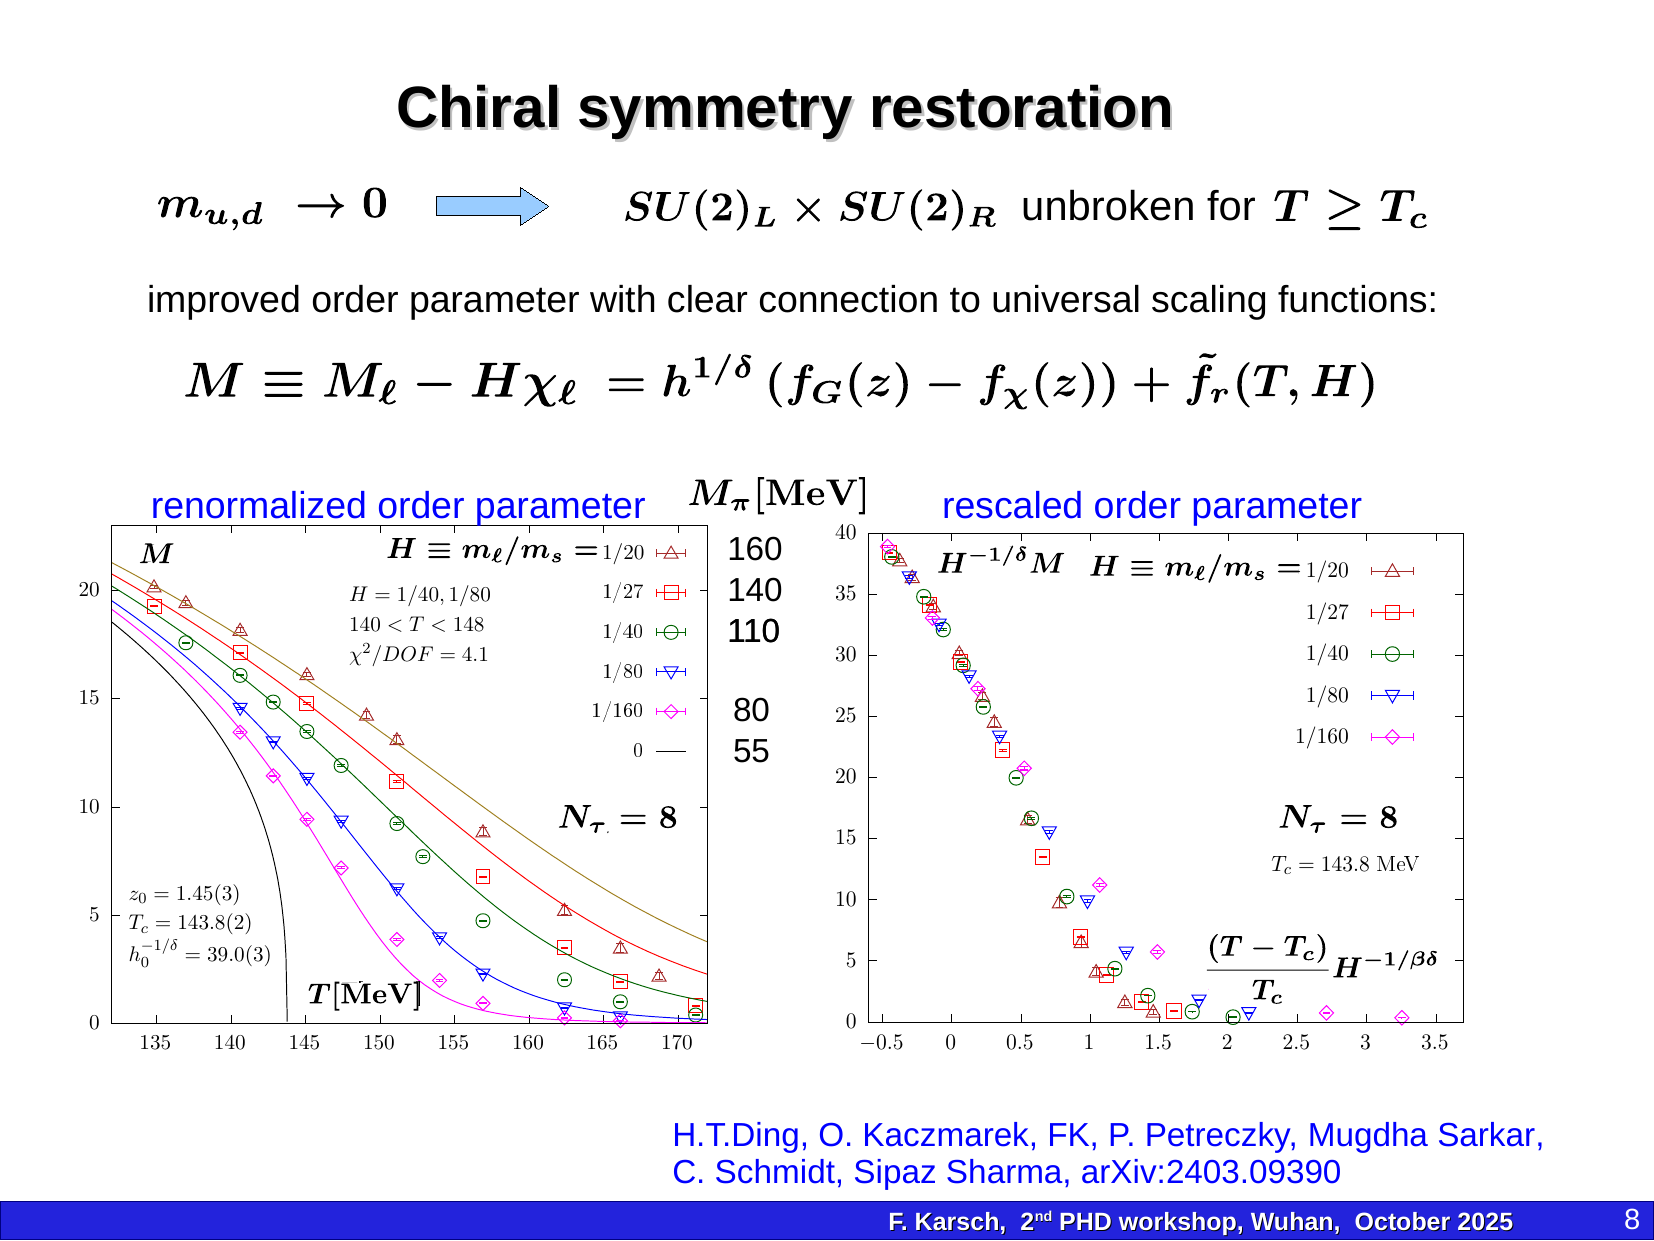

Chiral symmetry restoration
unbroken for
improved order parameter with clear connection to universal scaling functions:
renormalized order parameter
rescaled order parameter
160
140
110
110
 80
 55
H.T.Ding, O. Kaczmarek, FK, P. Petreczky, Mugdha Sarkar,
C. Schmidt, Sipaz Sharma, arXiv:2403.09390
8